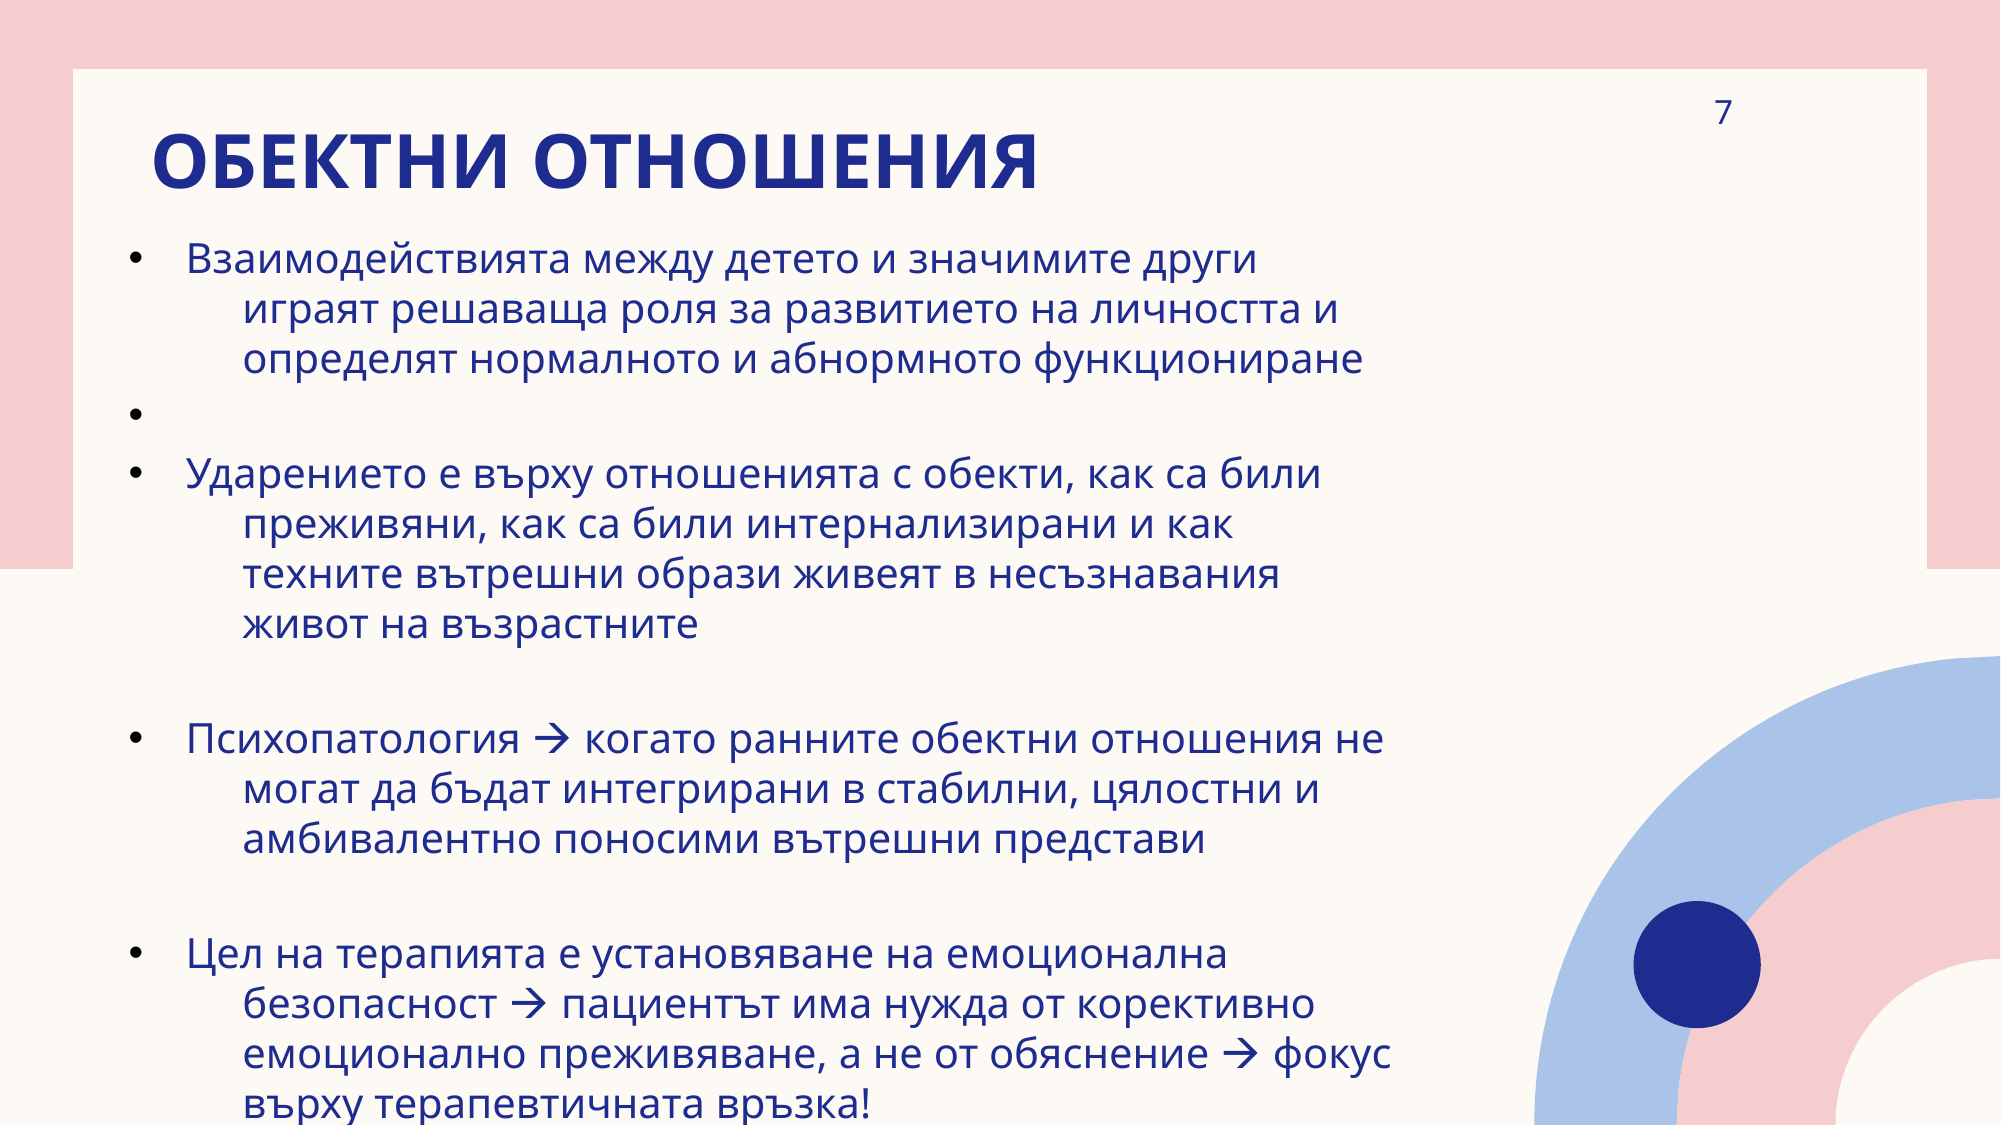

# Обектни отношения
Взаимодействията между детето и значимите други играят решаваща роля за развитието на личността и определят нормалното и абнормното функциониране
Ударението е върху отношенията с обекти, как са били преживяни, как са били интернализирани и как техните вътрешни образи живеят в несъзнавания живот на възрастните
Психопатология  когато ранните обектни отношения не могат да бъдат интегрирани в стабилни, цялостни и амбивалентно поносими вътрешни представи
Цел на терапията е установяване на емоционална безопасност  пациентът има нужда от корективно емоционално преживяване, а не от обяснение  фокус върху терапевтичната връзка!